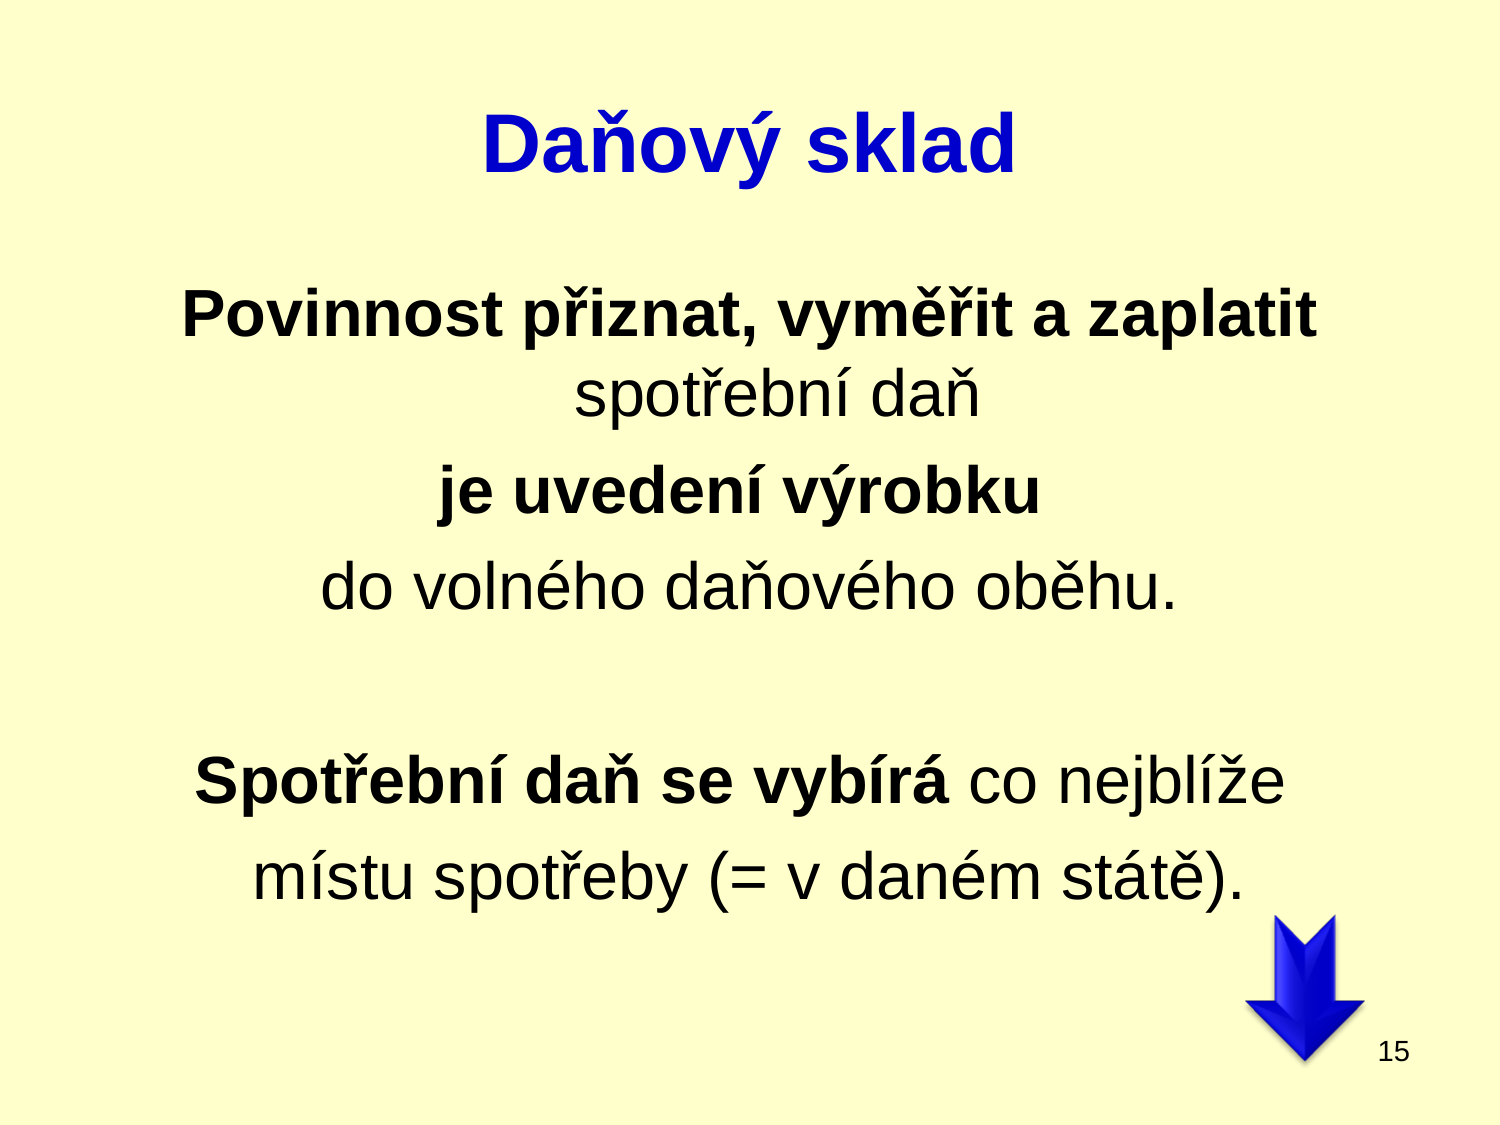

# Daňový sklad
Povinnost přiznat, vyměřit a zaplatit spotřební daň
je uvedení výrobku
do volného daňového oběhu.
Spotřební daň se vybírá co nejblíže
místu spotřeby (= v daném státě).